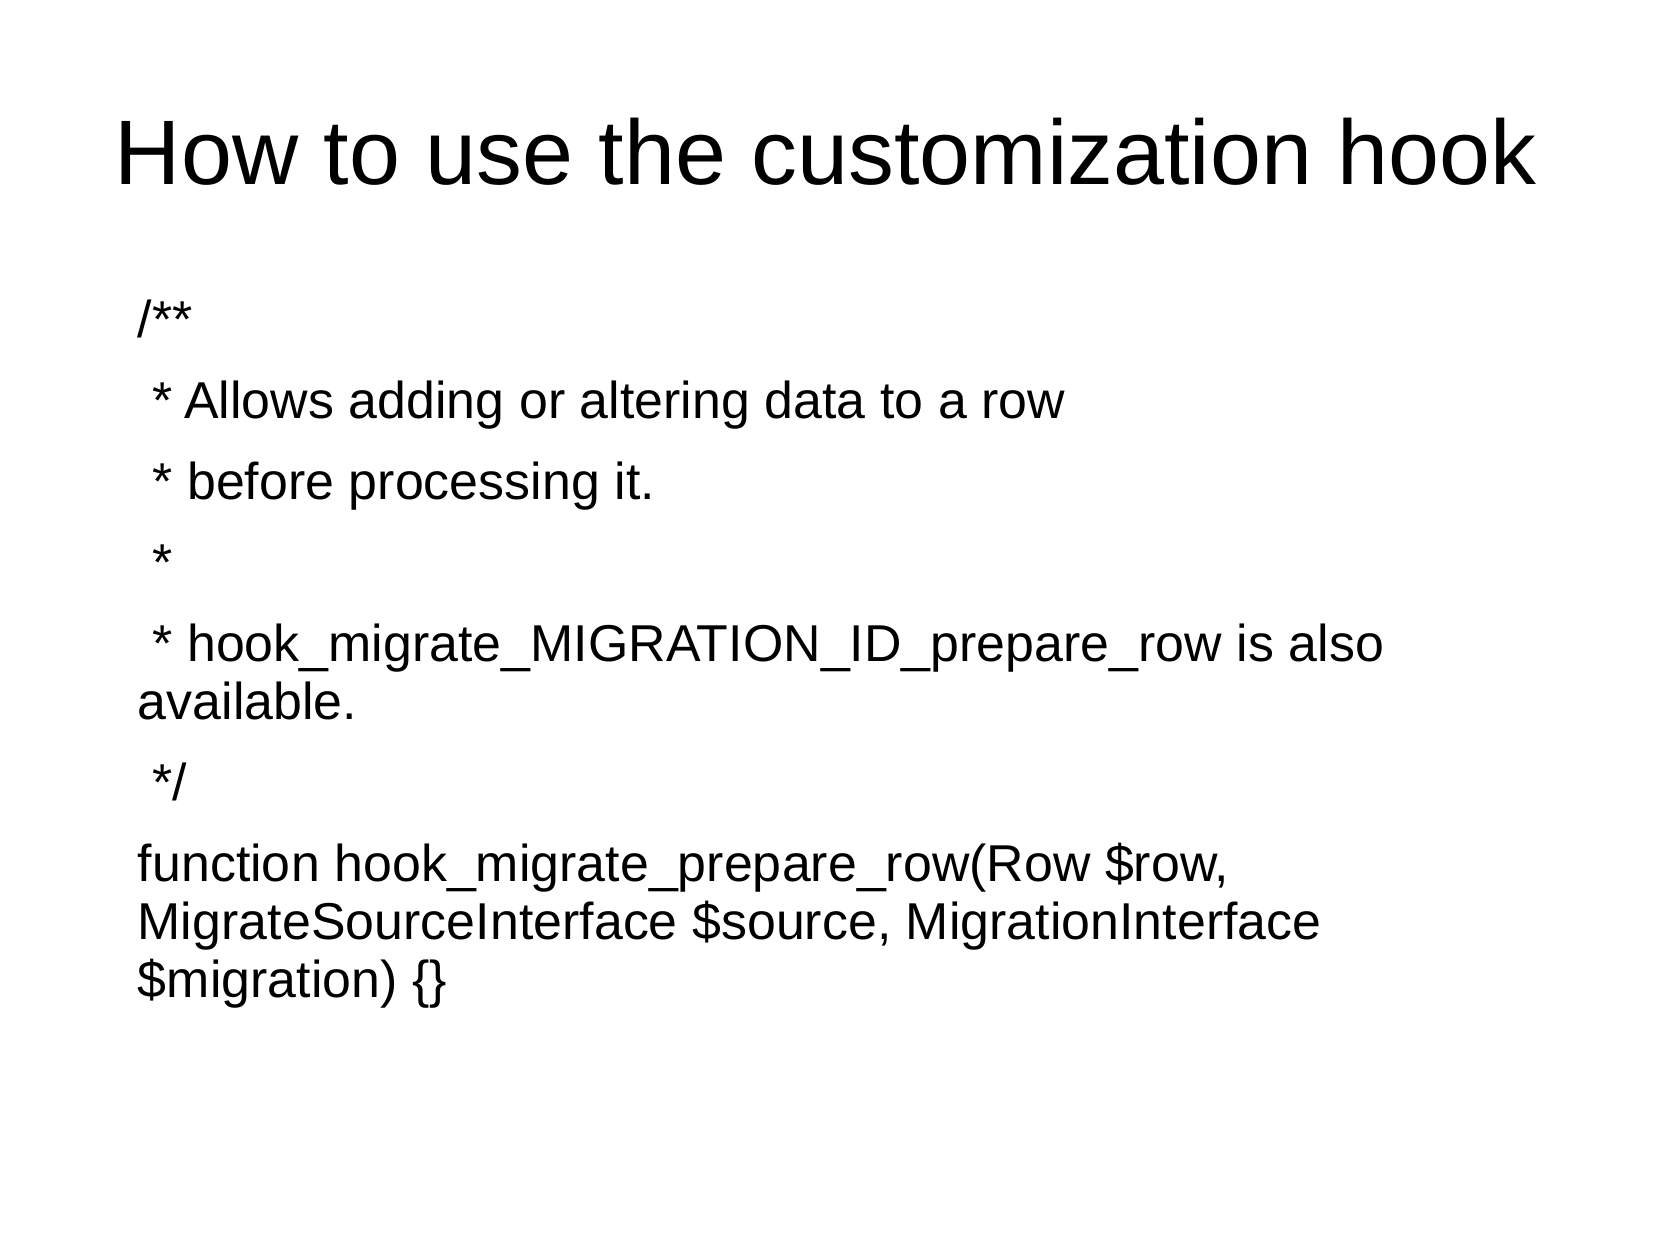

# How to use the customization hook
/**
 * Allows adding or altering data to a row
 * before processing it.
 *
 * hook_migrate_MIGRATION_ID_prepare_row is also available.
 */
function hook_migrate_prepare_row(Row $row, MigrateSourceInterface $source, MigrationInterface $migration) {}